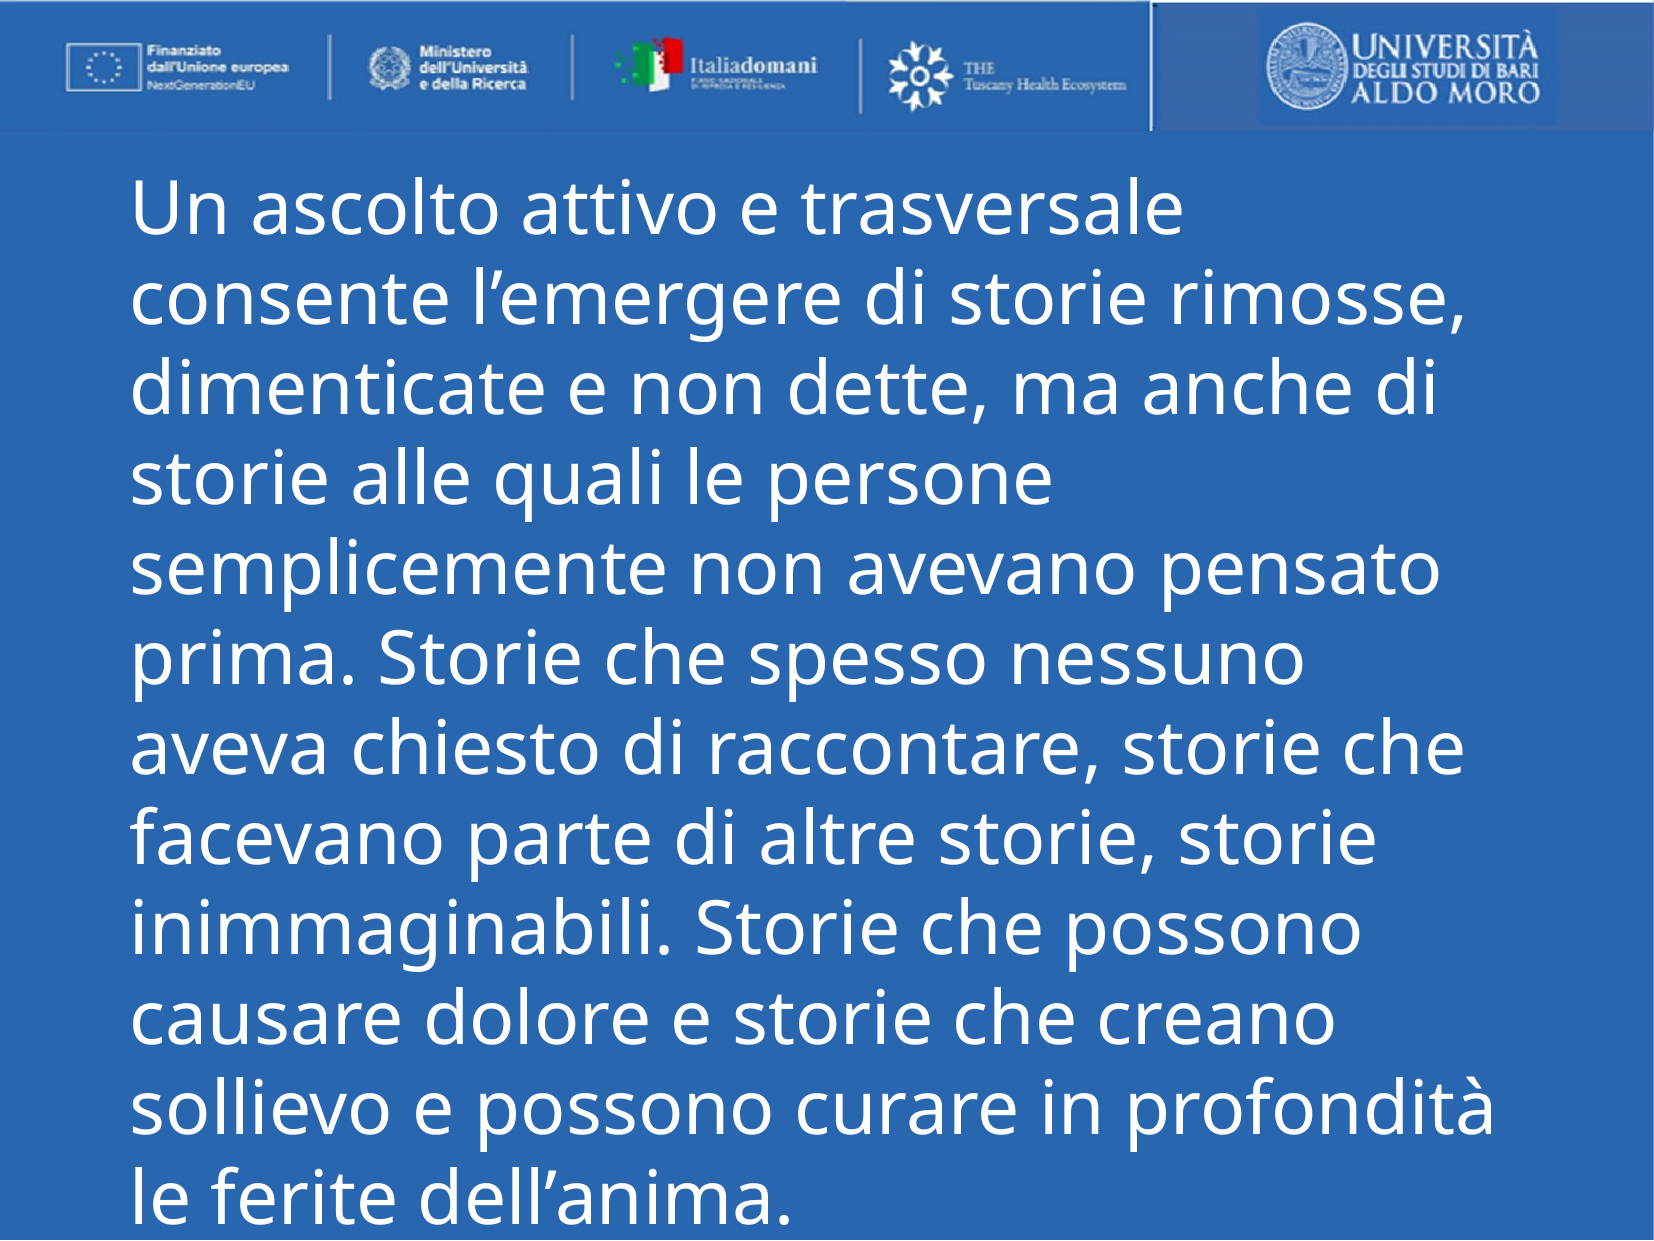

# Un ascolto attivo e trasversale consente l’emergere di storie rimosse, dimenticate e non dette, ma anche di storie alle quali le persone semplicemente non avevano pensato prima. Storie che spesso nessuno aveva chiesto di raccontare, storie che facevano parte di altre storie, storie inimmaginabili. Storie che possono causare dolore e storie che creano sollievo e possono curare in profondità le ferite dell’anima.
						Natale Losi